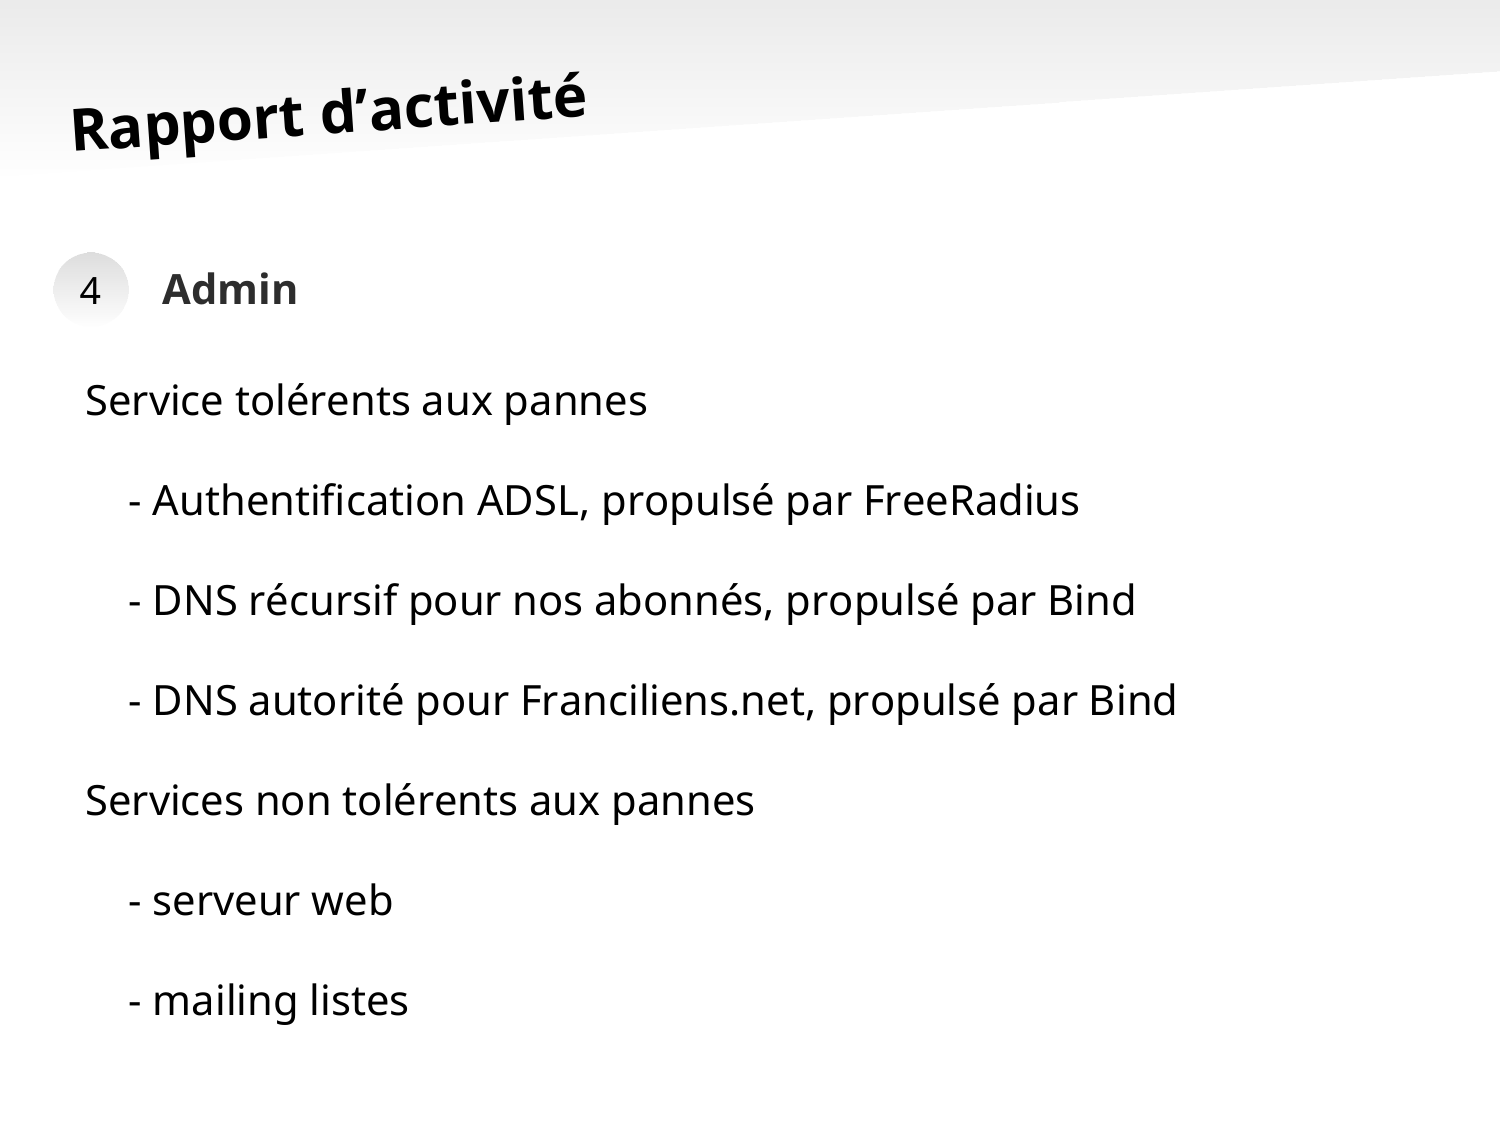

Rapport d’activité
Admin
4
Service tolérents aux pannes
 - Authentification ADSL, propulsé par FreeRadius
 - DNS récursif pour nos abonnés, propulsé par Bind
 - DNS autorité pour Franciliens.net, propulsé par Bind
Services non tolérents aux pannes
 - serveur web
 - mailing listes
5